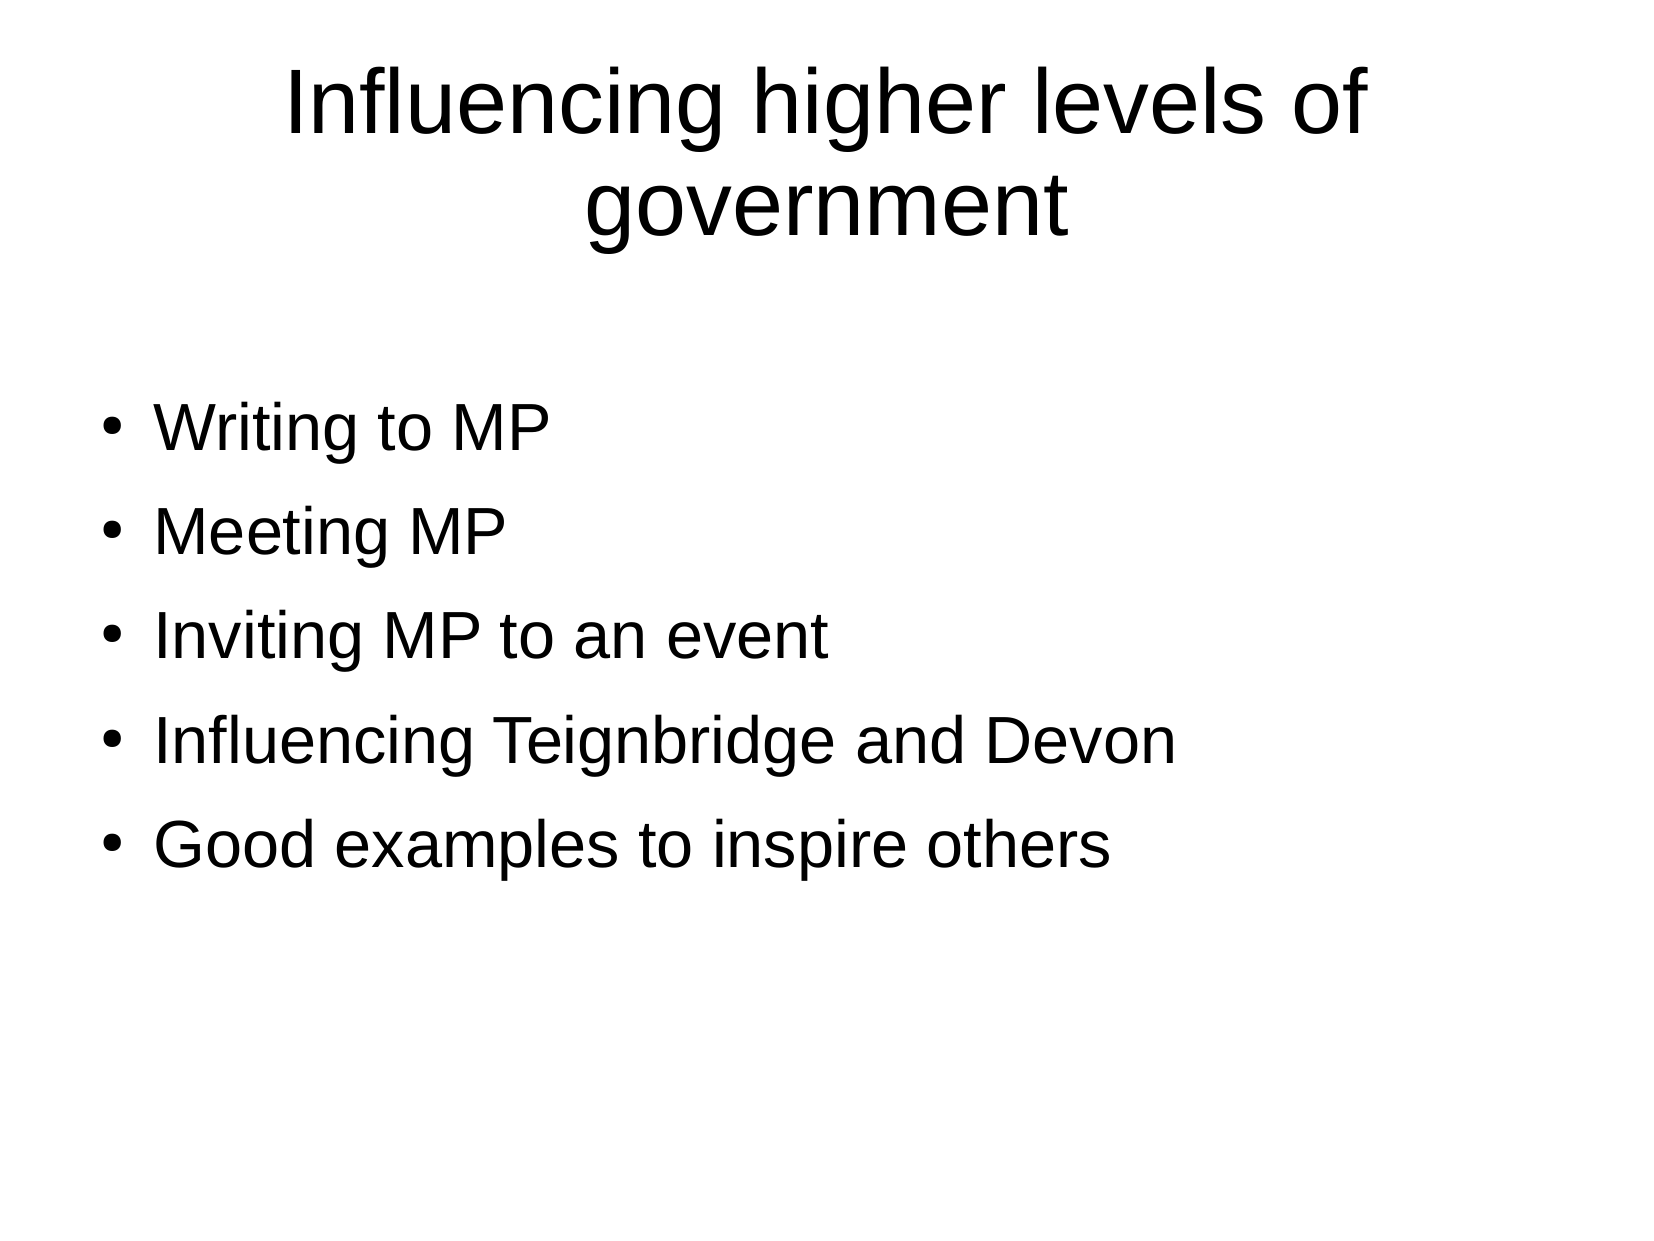

# Influencing higher levels of government
Writing to MP
Meeting MP
Inviting MP to an event
Influencing Teignbridge and Devon
Good examples to inspire others